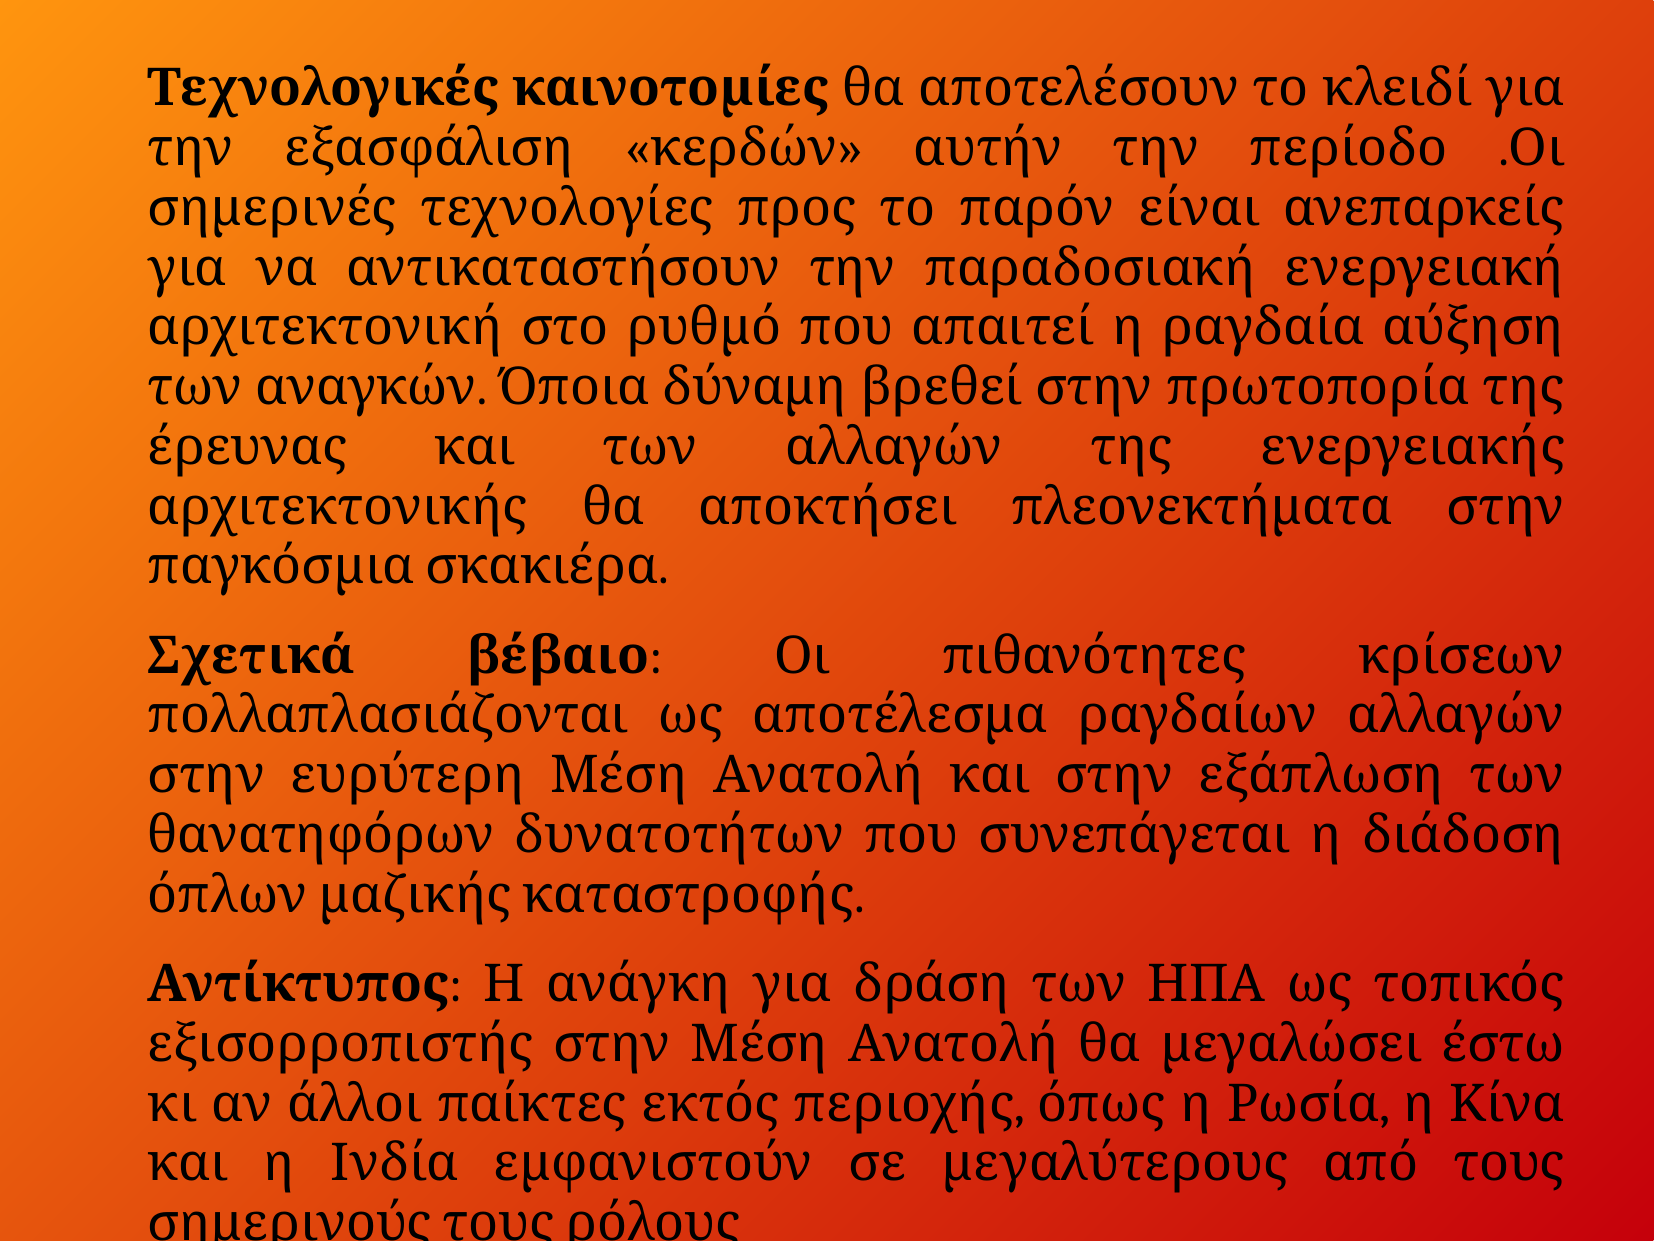

# Τεχνολογικές καινοτομίες θα αποτελέσουν το κλειδί για την εξασφάλιση «κερδών» αυτήν την περίοδο .Οι σημερινές τεχνολογίες προς το παρόν είναι ανεπαρκείς για να αντικαταστήσουν την παραδοσιακή ενεργειακή αρχιτεκτονική στο ρυθμό που απαιτεί η ραγδαία αύξηση των αναγκών. Όποια δύναμη βρεθεί στην πρωτοπορία της έρευνας και των αλλαγών της ενεργειακής αρχιτεκτονικής θα αποκτήσει πλεονεκτήματα στην παγκόσμια σκακιέρα.
Σχετικά βέβαιο: Οι πιθανότητες κρίσεων πολλαπλασιάζονται ως αποτέλεσμα ραγδαίων αλλαγών στην ευρύτερη Μέση Ανατολή και στην εξάπλωση των θανατηφόρων δυνατοτήτων που συνεπάγεται η διάδοση όπλων μαζικής καταστροφής.
Αντίκτυπος: Η ανάγκη για δράση των ΗΠΑ ως τοπικός εξισορροπιστής στην Μέση Ανατολή θα μεγαλώσει έστω κι αν άλλοι παίκτες εκτός περιοχής, όπως η Ρωσία, η Κίνα και η Ινδία εμφανιστούν σε μεγαλύτερους από τους σημερινούς τους ρόλους